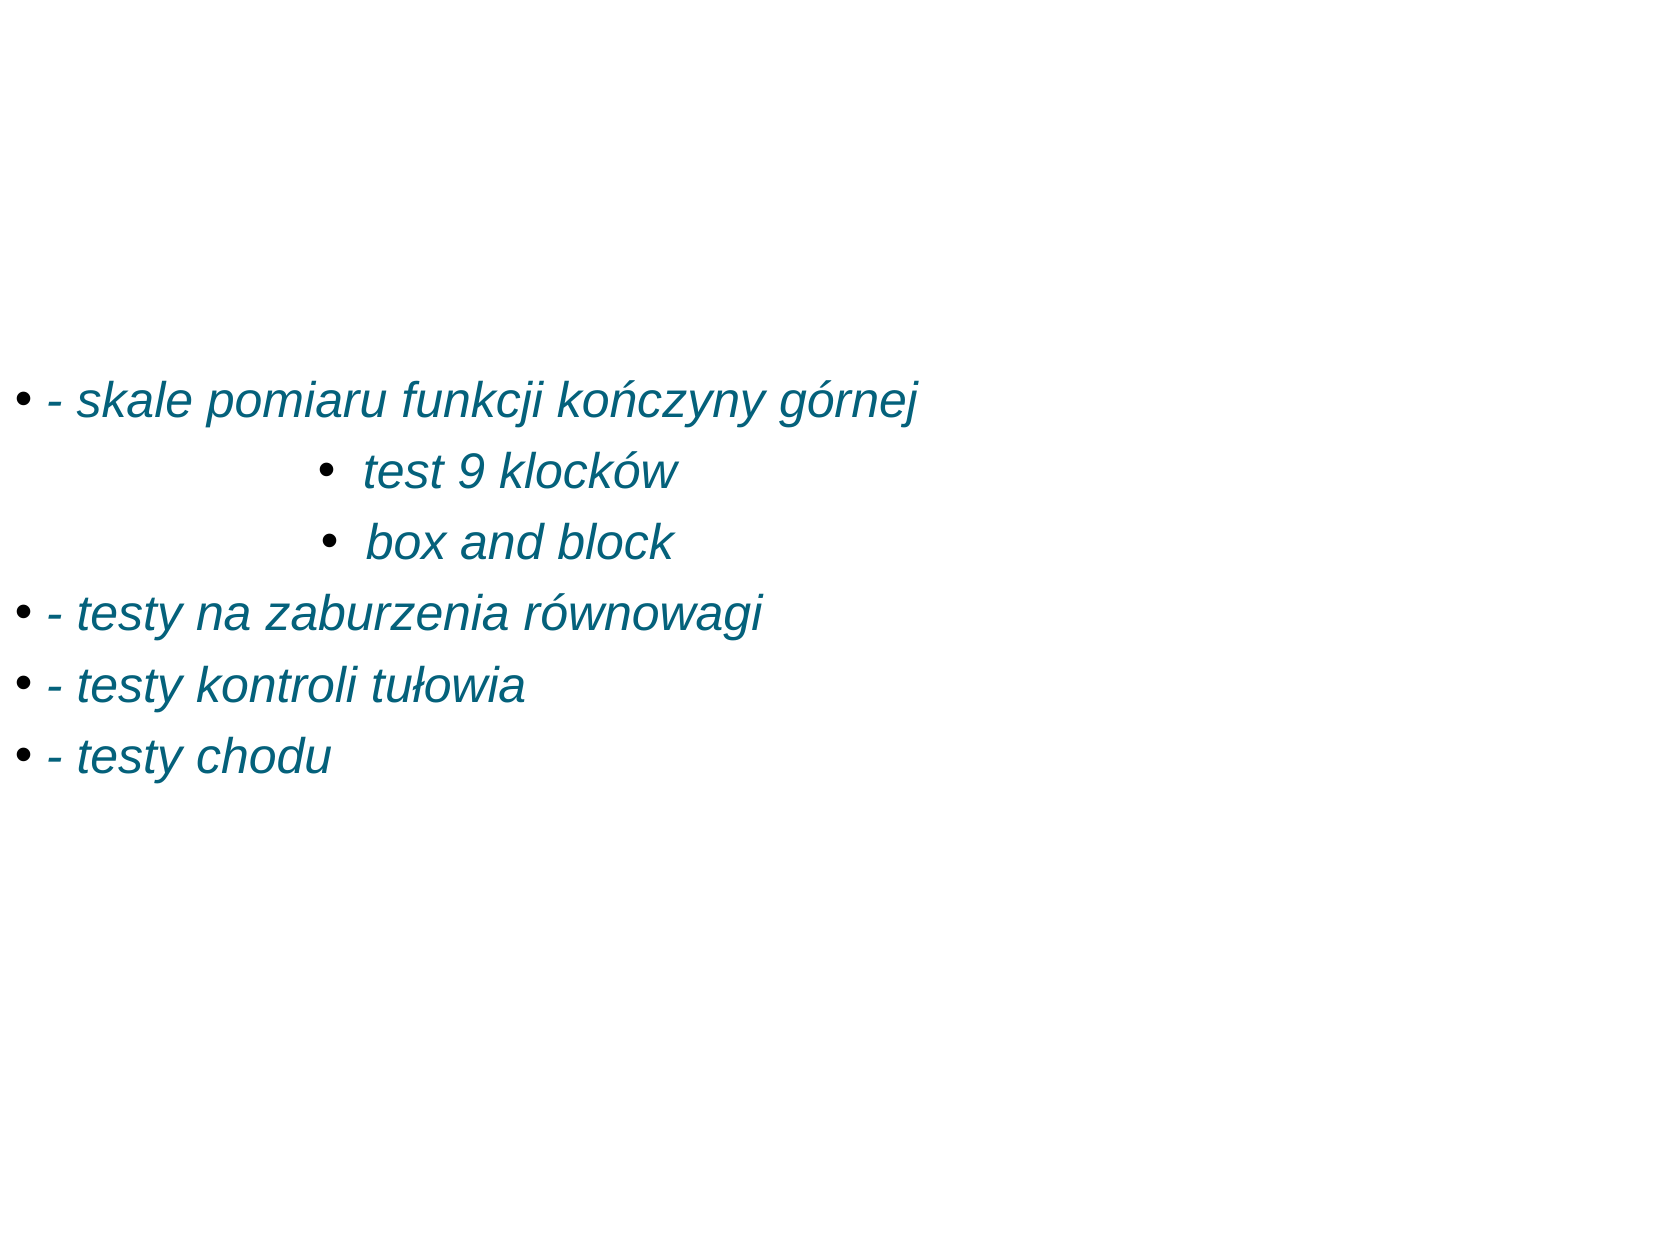

# - skale pomiaru funkcji kończyny górnej
 test 9 klocków
 box and block
- testy na zaburzenia równowagi
- testy kontroli tułowia
- testy chodu